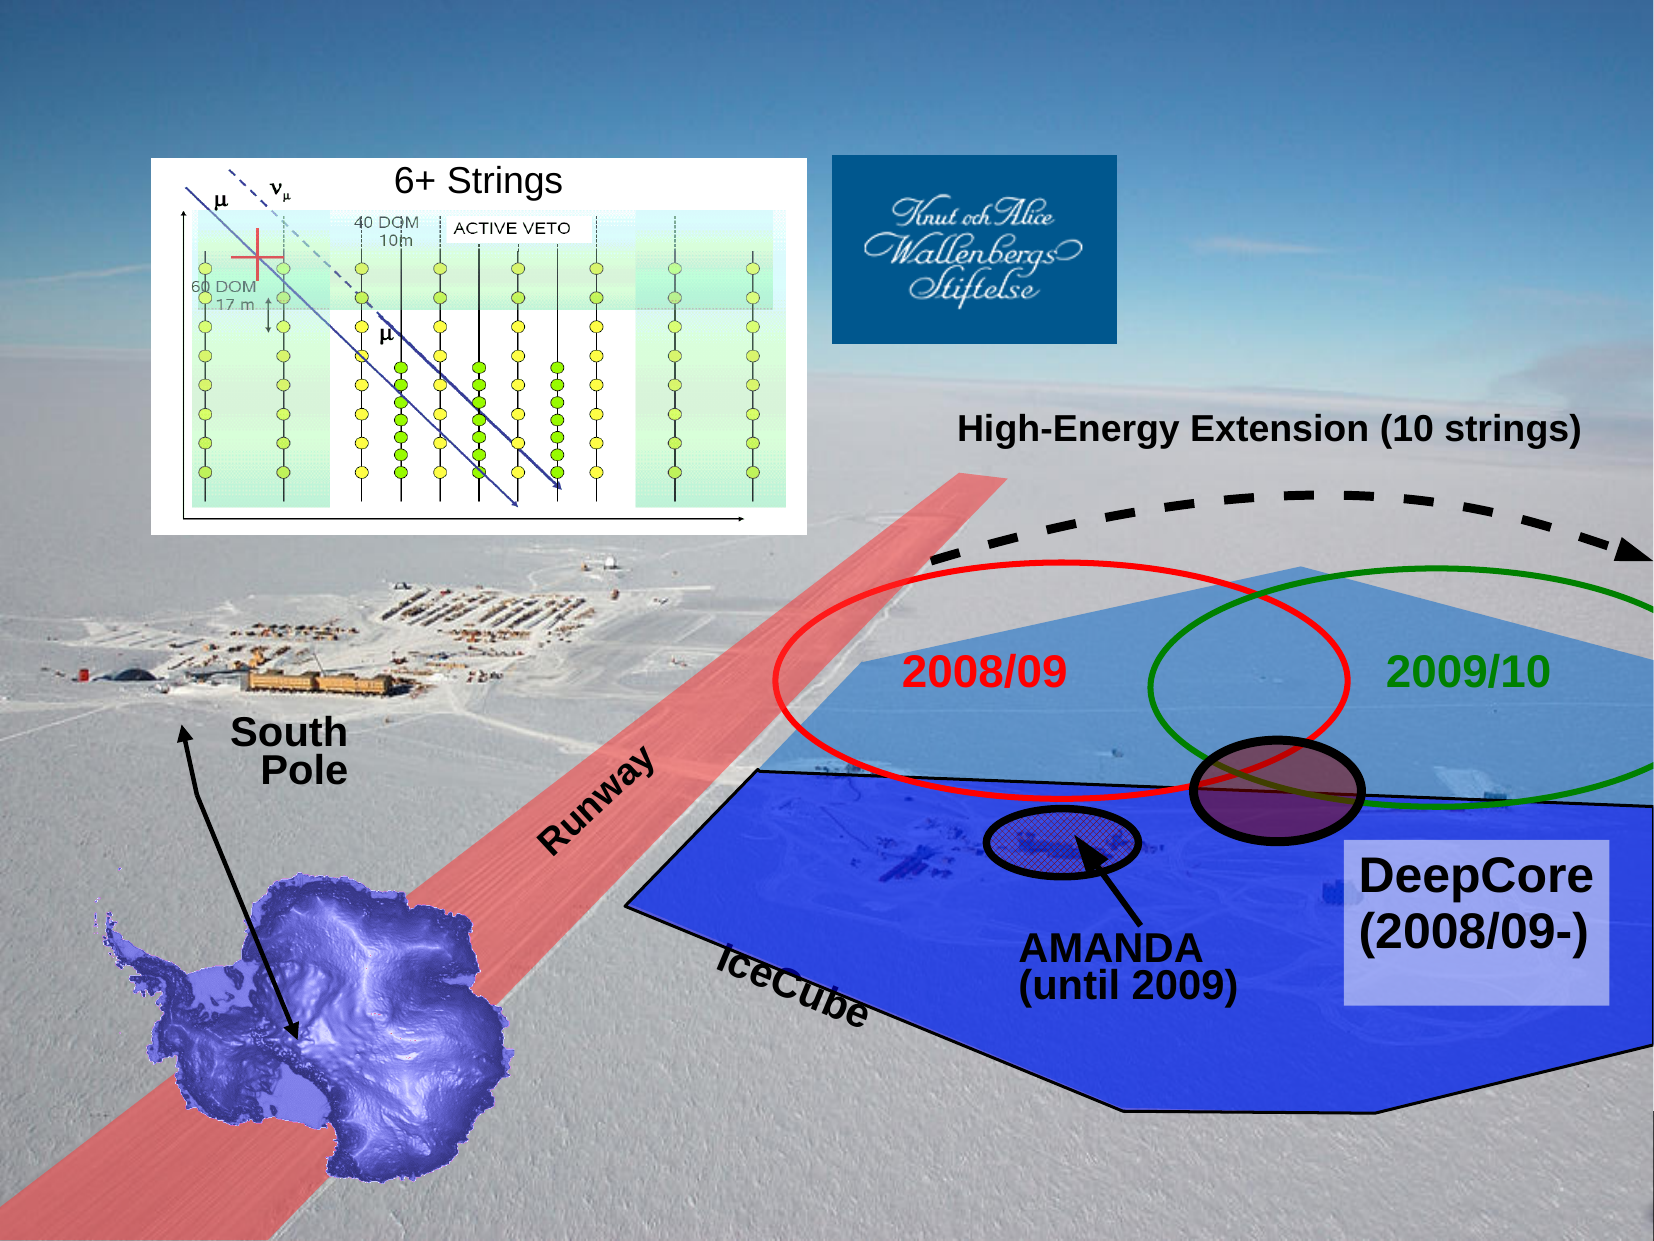

6+ Strings
DeepCore
(2008/09-)
High-Energy Extension (10 strings)
Runway
2008/09
2009/10
South Pole
AMANDA
(until 2009)
IceCube